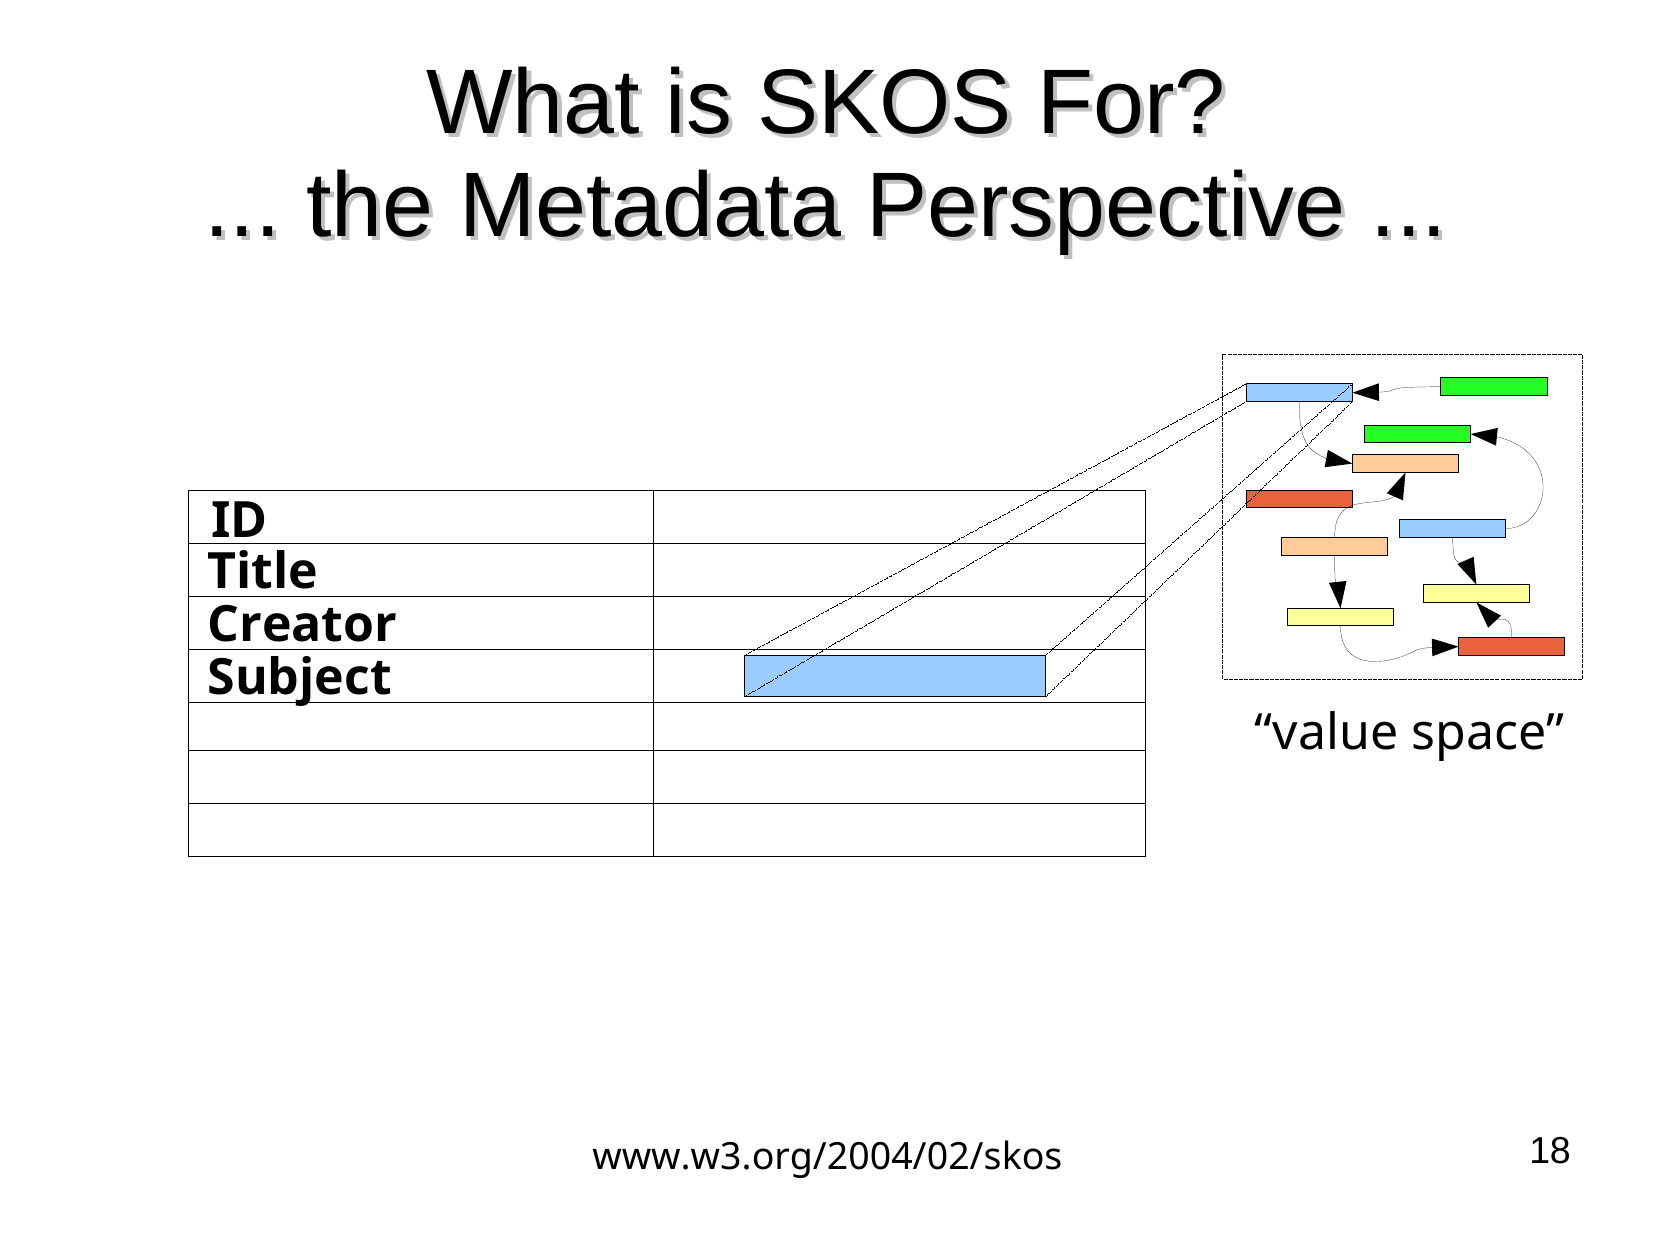

# What is SKOS For? ... the Metadata Perspective ...
ID
Title
Creator
Subject
“value space”
www.w3.org/2004/02/skos
18